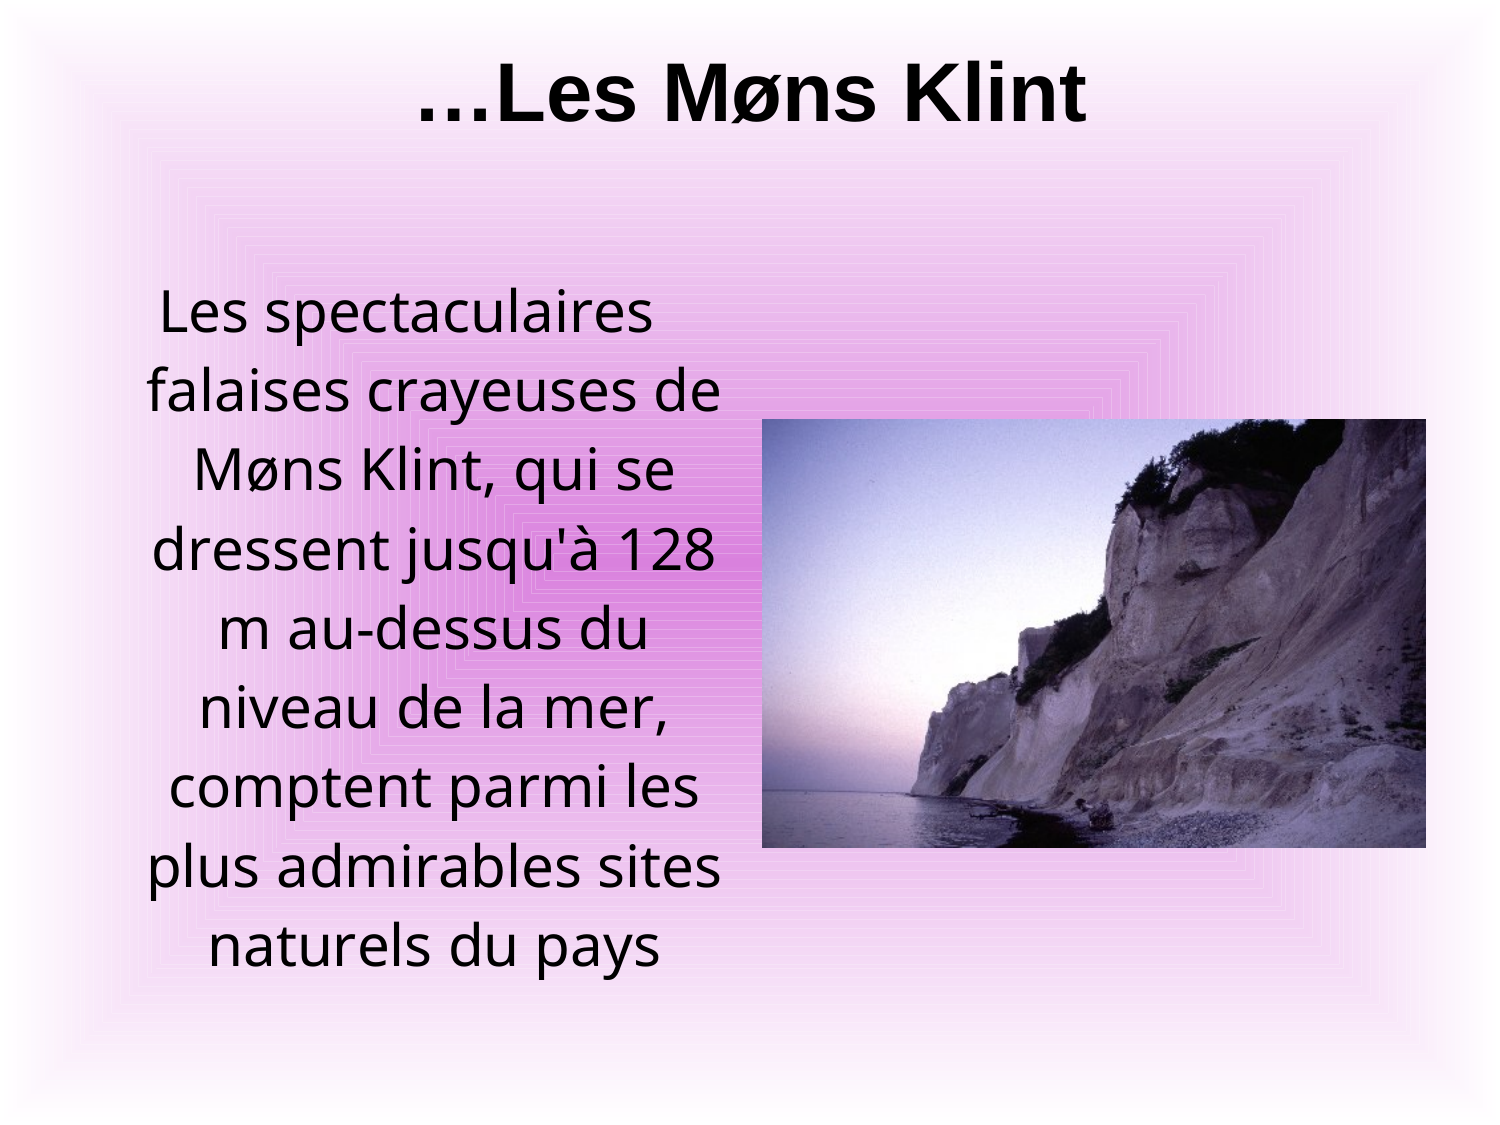

# …Les Møns Klint
Les spectaculaires falaises crayeuses de Møns Klint, qui se dressent jusqu'à 128 m au-dessus du niveau de la mer, comptent parmi les plus admirables sites naturels du pays